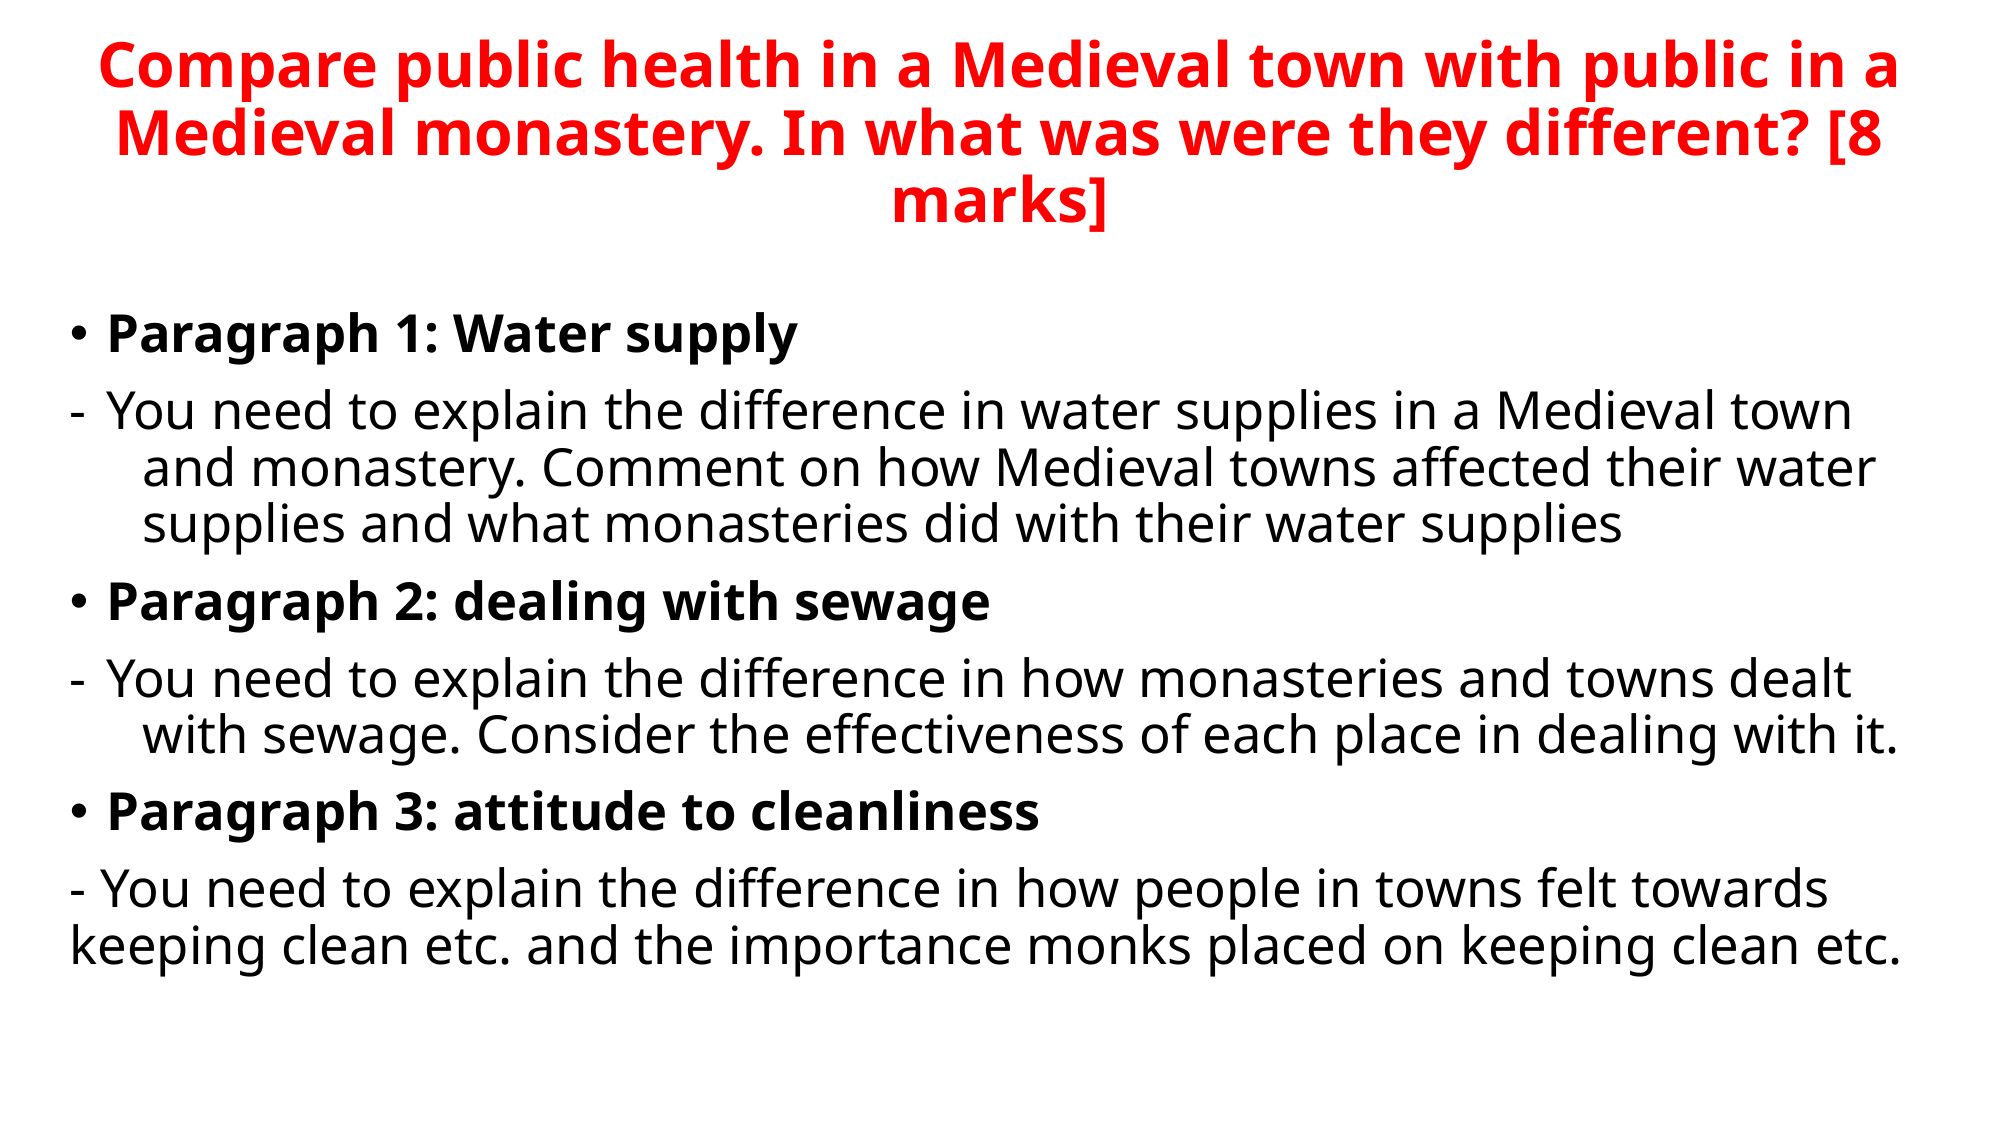

# Compare public health in a Medieval town with public in a Medieval monastery. In what was were they different? [8 marks]
Paragraph 1: Water supply
You need to explain the difference in water supplies in a Medieval town and monastery. Comment on how Medieval towns affected their water supplies and what monasteries did with their water supplies
Paragraph 2: dealing with sewage
You need to explain the difference in how monasteries and towns dealt with sewage. Consider the effectiveness of each place in dealing with it.
Paragraph 3: attitude to cleanliness
- You need to explain the difference in how people in towns felt towards keeping clean etc. and the importance monks placed on keeping clean etc.